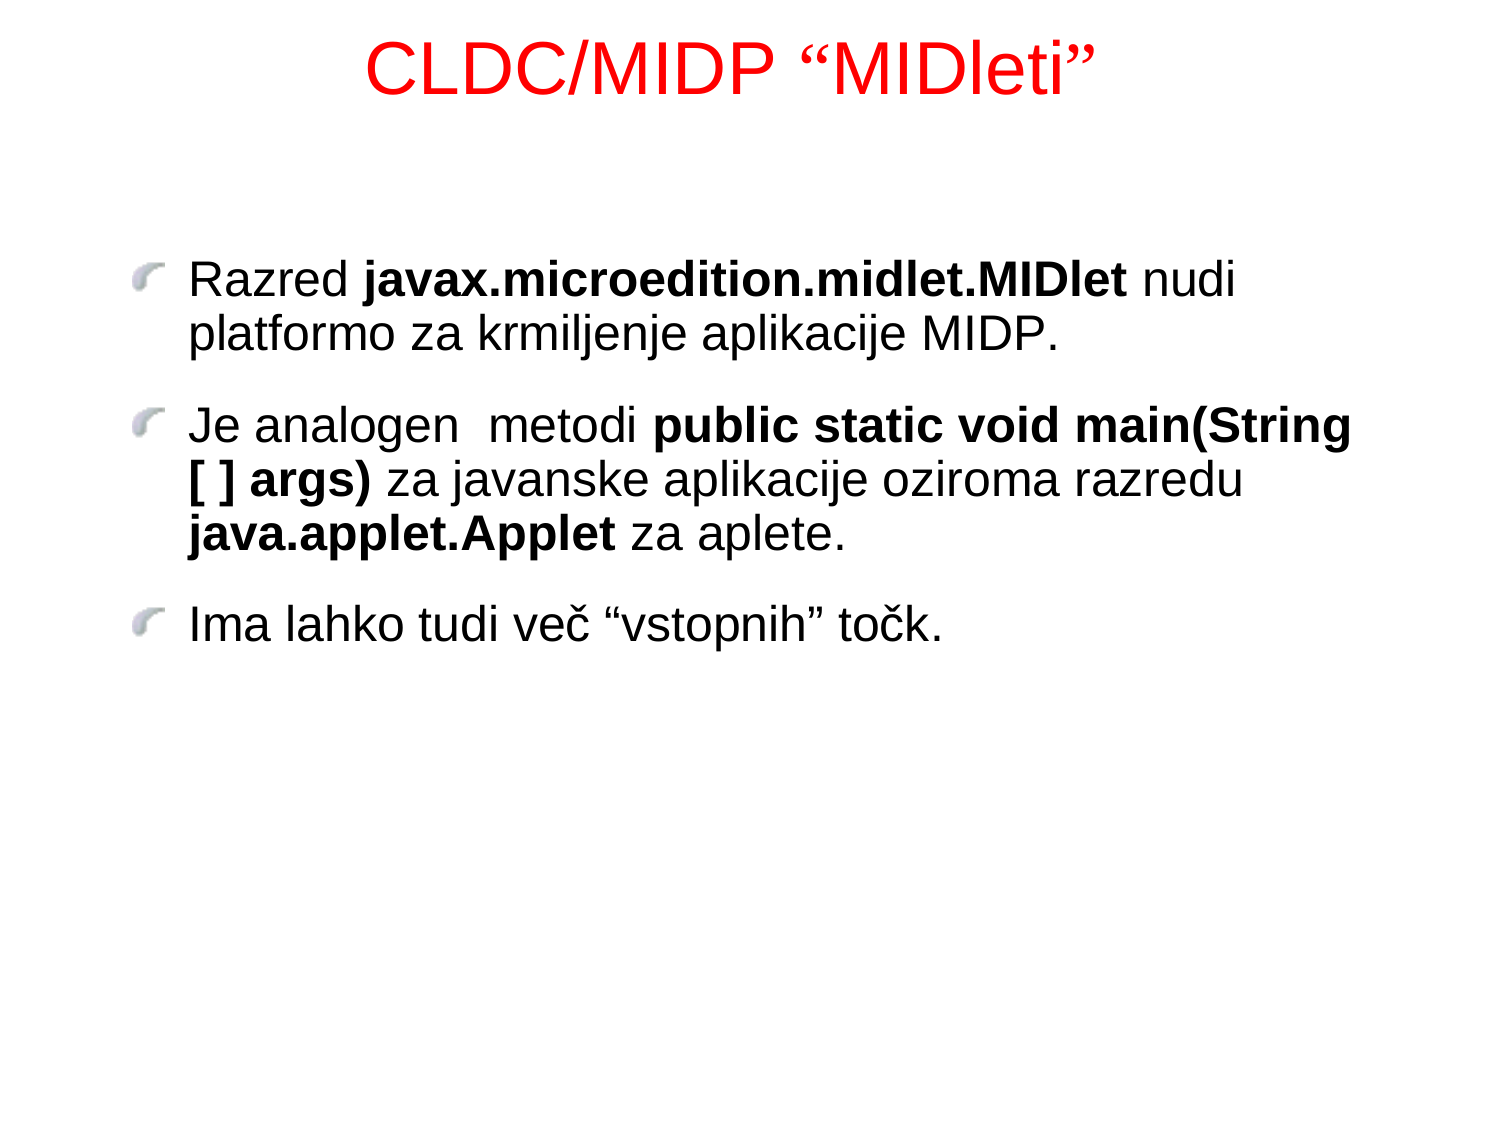

# CLDC/MIDP “MIDleti”
Razred javax.microedition.midlet.MIDlet nudi platformo za krmiljenje aplikacije MIDP.
Je analogen metodi public static void main(String [ ] args) za javanske aplikacije oziroma razredu java.applet.Applet za aplete.
Ima lahko tudi več “vstopnih” točk.